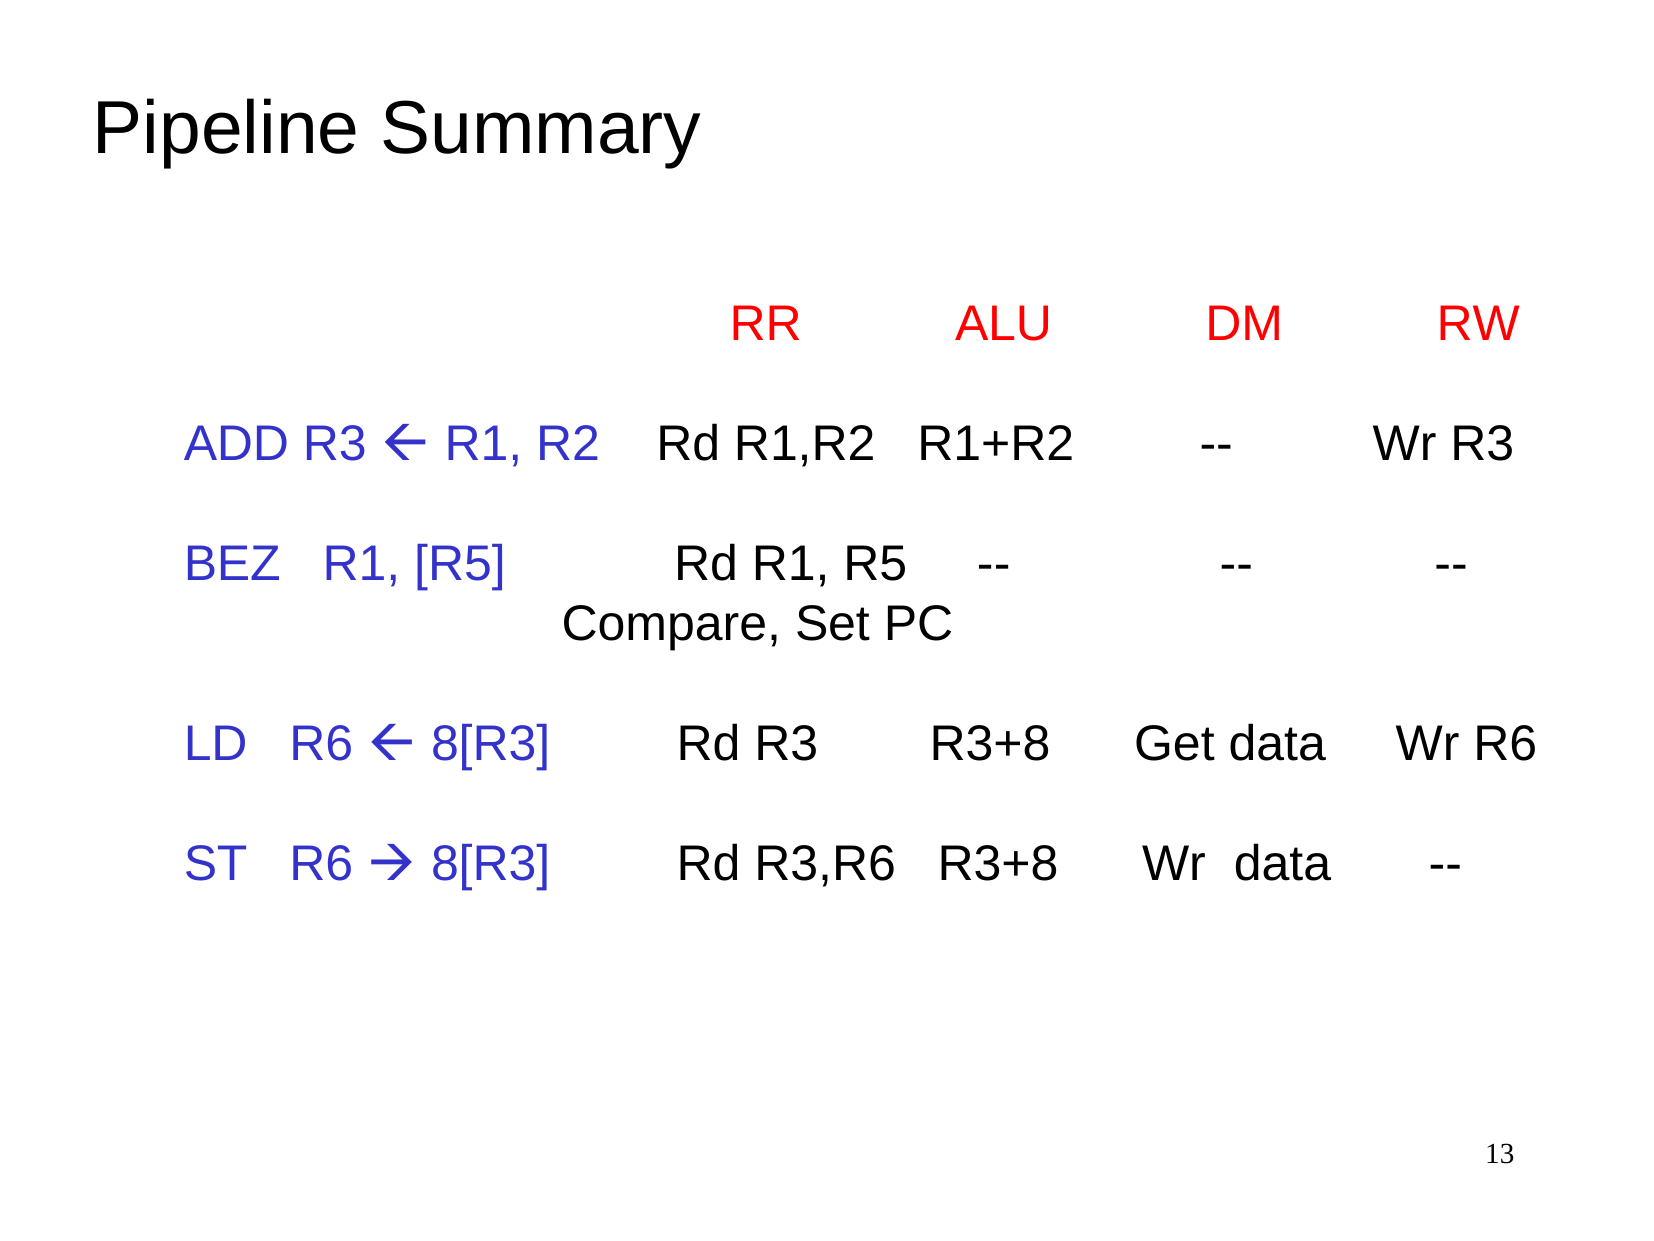

Pipeline Summary
 RR ALU DM RW
ADD R3  R1, R2 Rd R1,R2 R1+R2 -- Wr R3
BEZ R1, [R5] Rd R1, R5 -- -- --
 Compare, Set PC
LD R6  8[R3] Rd R3 R3+8 Get data Wr R6
ST R6  8[R3] Rd R3,R6 R3+8 Wr data --